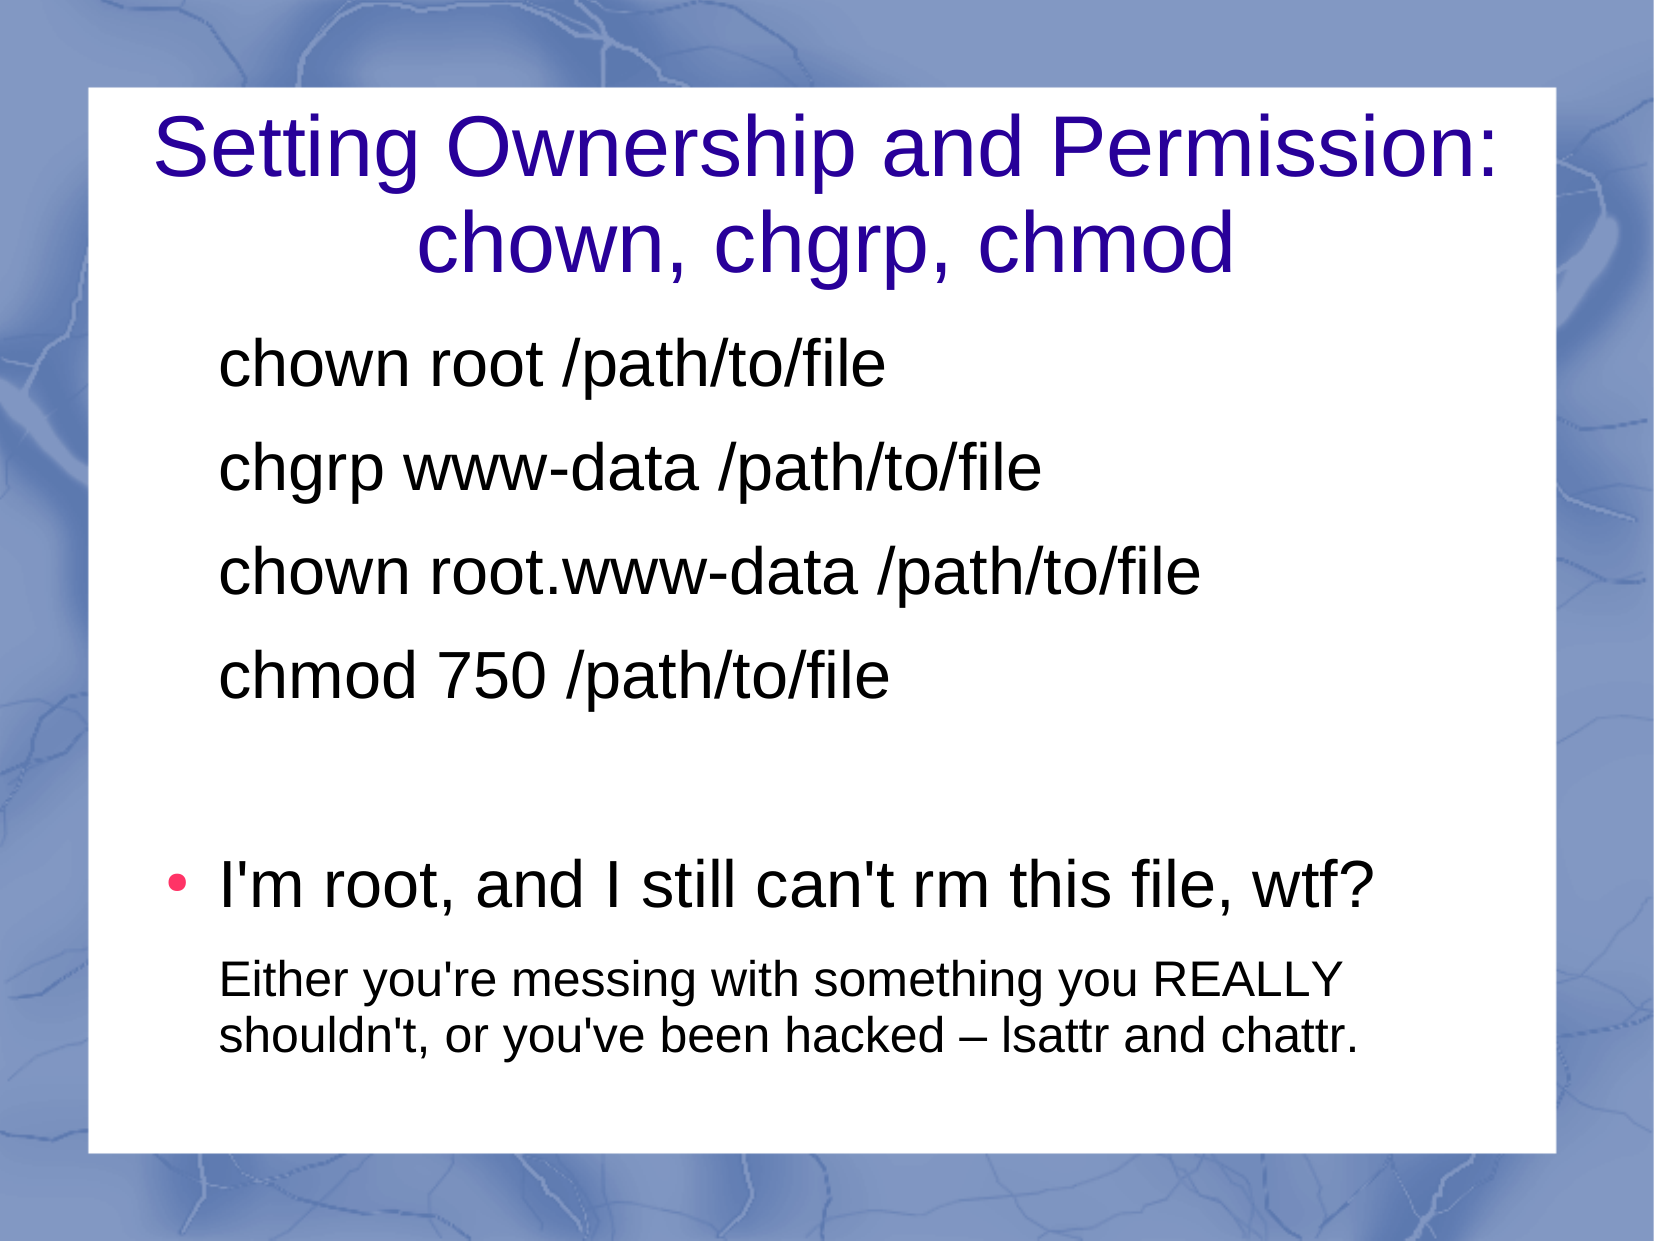

# Setting Ownership and Permission: chown, chgrp, chmod
chown root /path/to/file
chgrp www-data /path/to/file
chown root.www-data /path/to/file
chmod 750 /path/to/file
I'm root, and I still can't rm this file, wtf?
Either you're messing with something you REALLY shouldn't, or you've been hacked – lsattr and chattr.